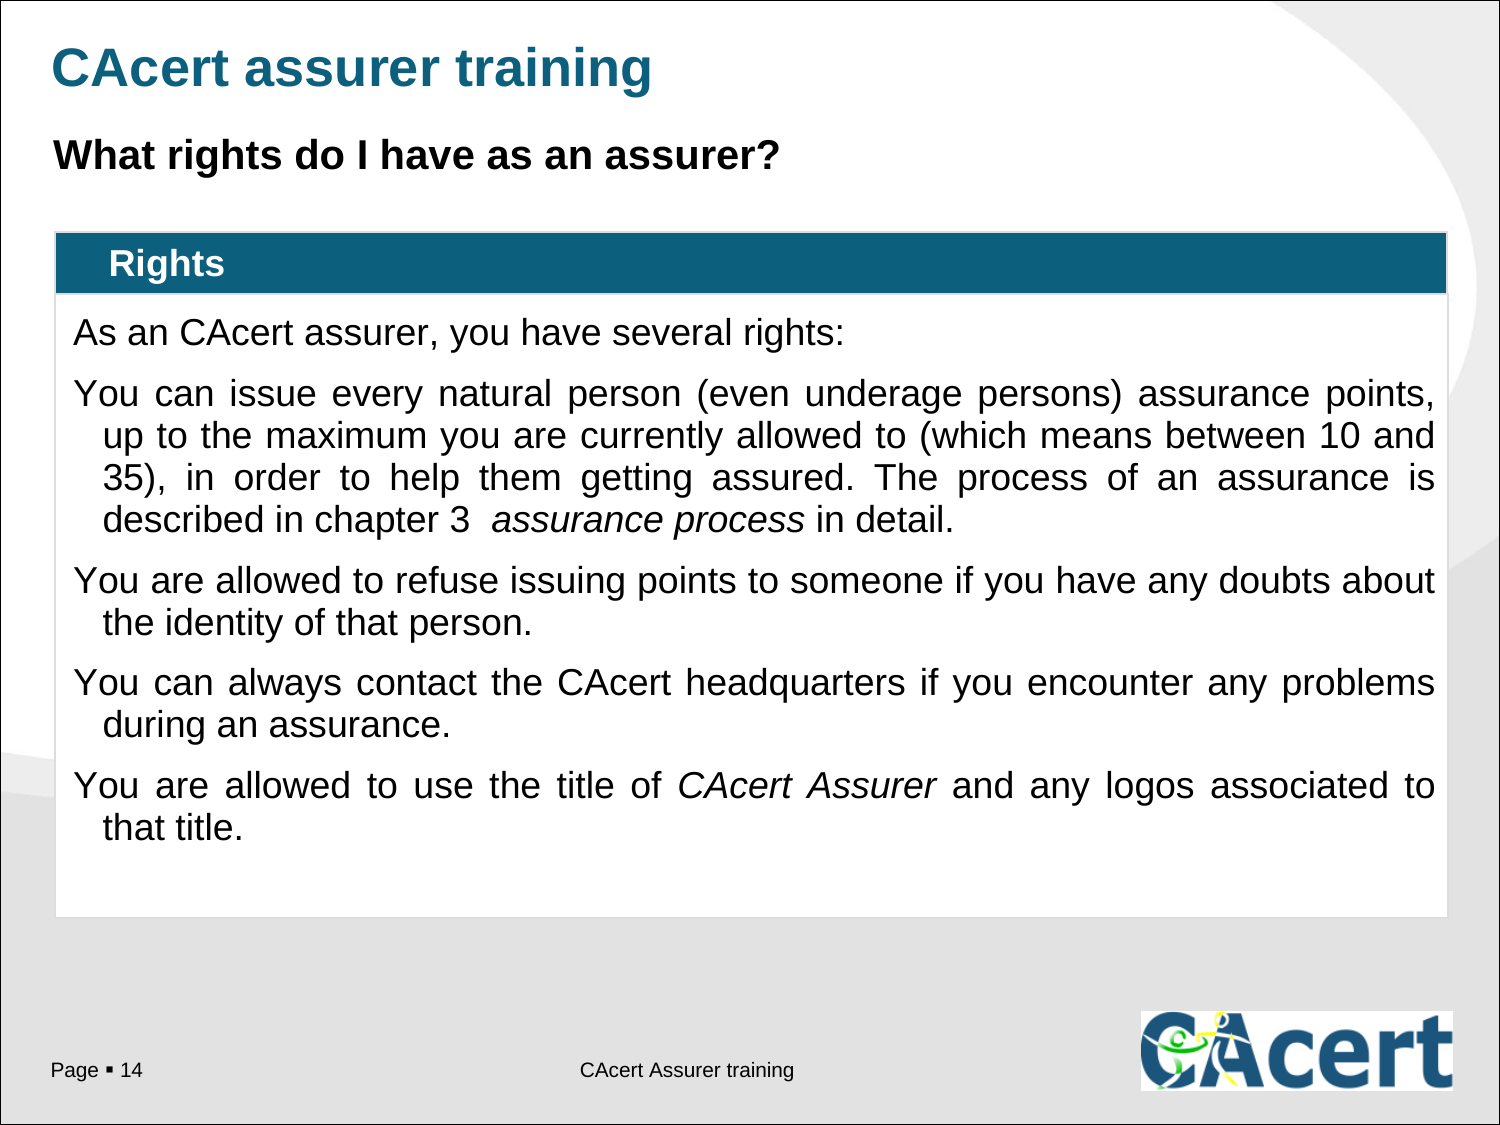

# CAcert assurer training
What rights do I have as an assurer?
Rights
As an CAcert assurer, you have several rights:
You can issue every natural person (even underage persons) assurance points, up to the maximum you are currently allowed to (which means between 10 and 35), in order to help them getting assured. The process of an assurance is described in chapter 3 assurance process in detail.
You are allowed to refuse issuing points to someone if you have any doubts about the identity of that person.
You can always contact the CAcert headquarters if you encounter any problems during an assurance.
You are allowed to use the title of CAcert Assurer and any logos associated to that title.
CAcert Assurer training